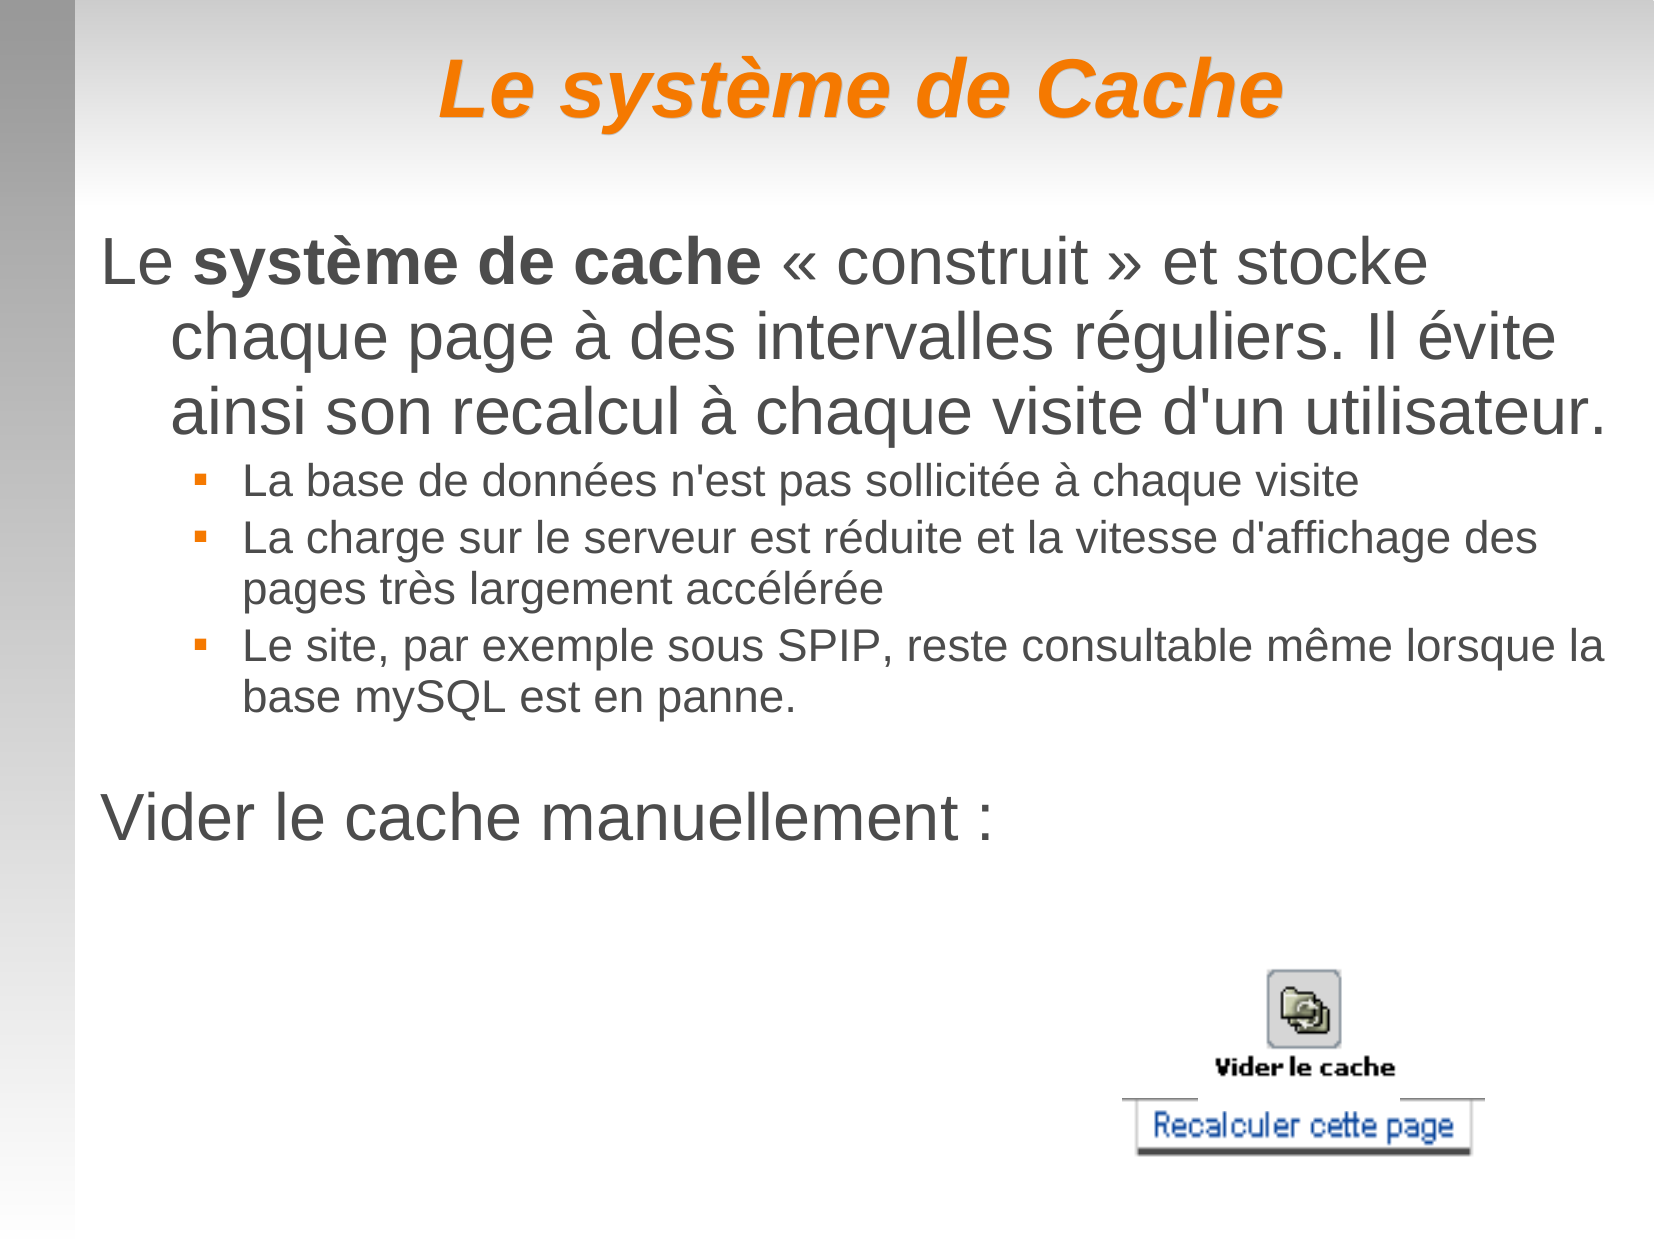

# Le système de Cache
Le système de cache « construit » et stocke chaque page à des intervalles réguliers. Il évite ainsi son recalcul à chaque visite d'un utilisateur.
La base de données n'est pas sollicitée à chaque visite
La charge sur le serveur est réduite et la vitesse d'affichage des pages très largement accélérée
Le site, par exemple sous SPIP, reste consultable même lorsque la base mySQL est en panne.
Vider le cache manuellement :